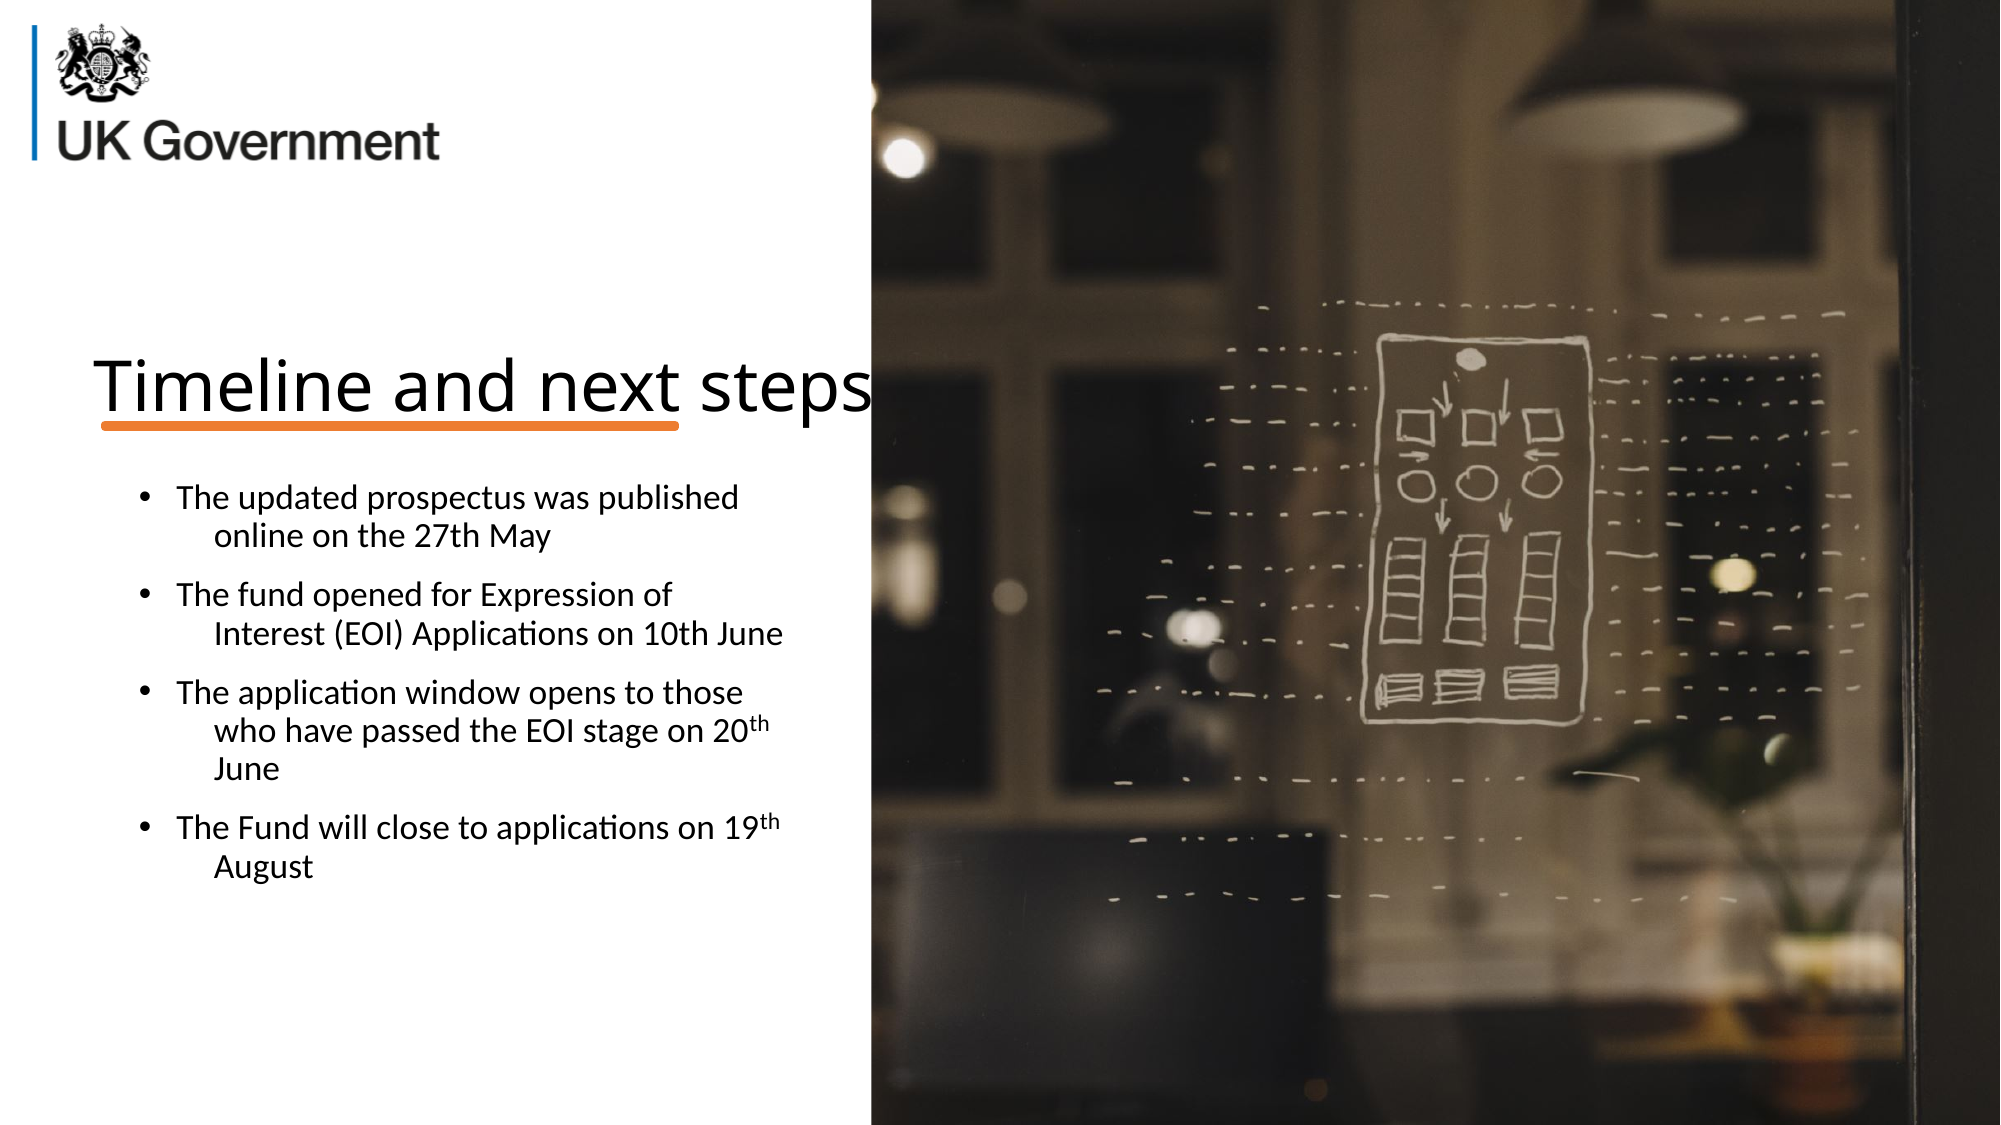

# Timeline and next steps
The updated prospectus was published online on the 27th May
The fund opened for Expression of Interest (EOI) Applications on 10th June
The application window opens to those who have passed the EOI stage on 20th June
The Fund will close to applications on 19th August